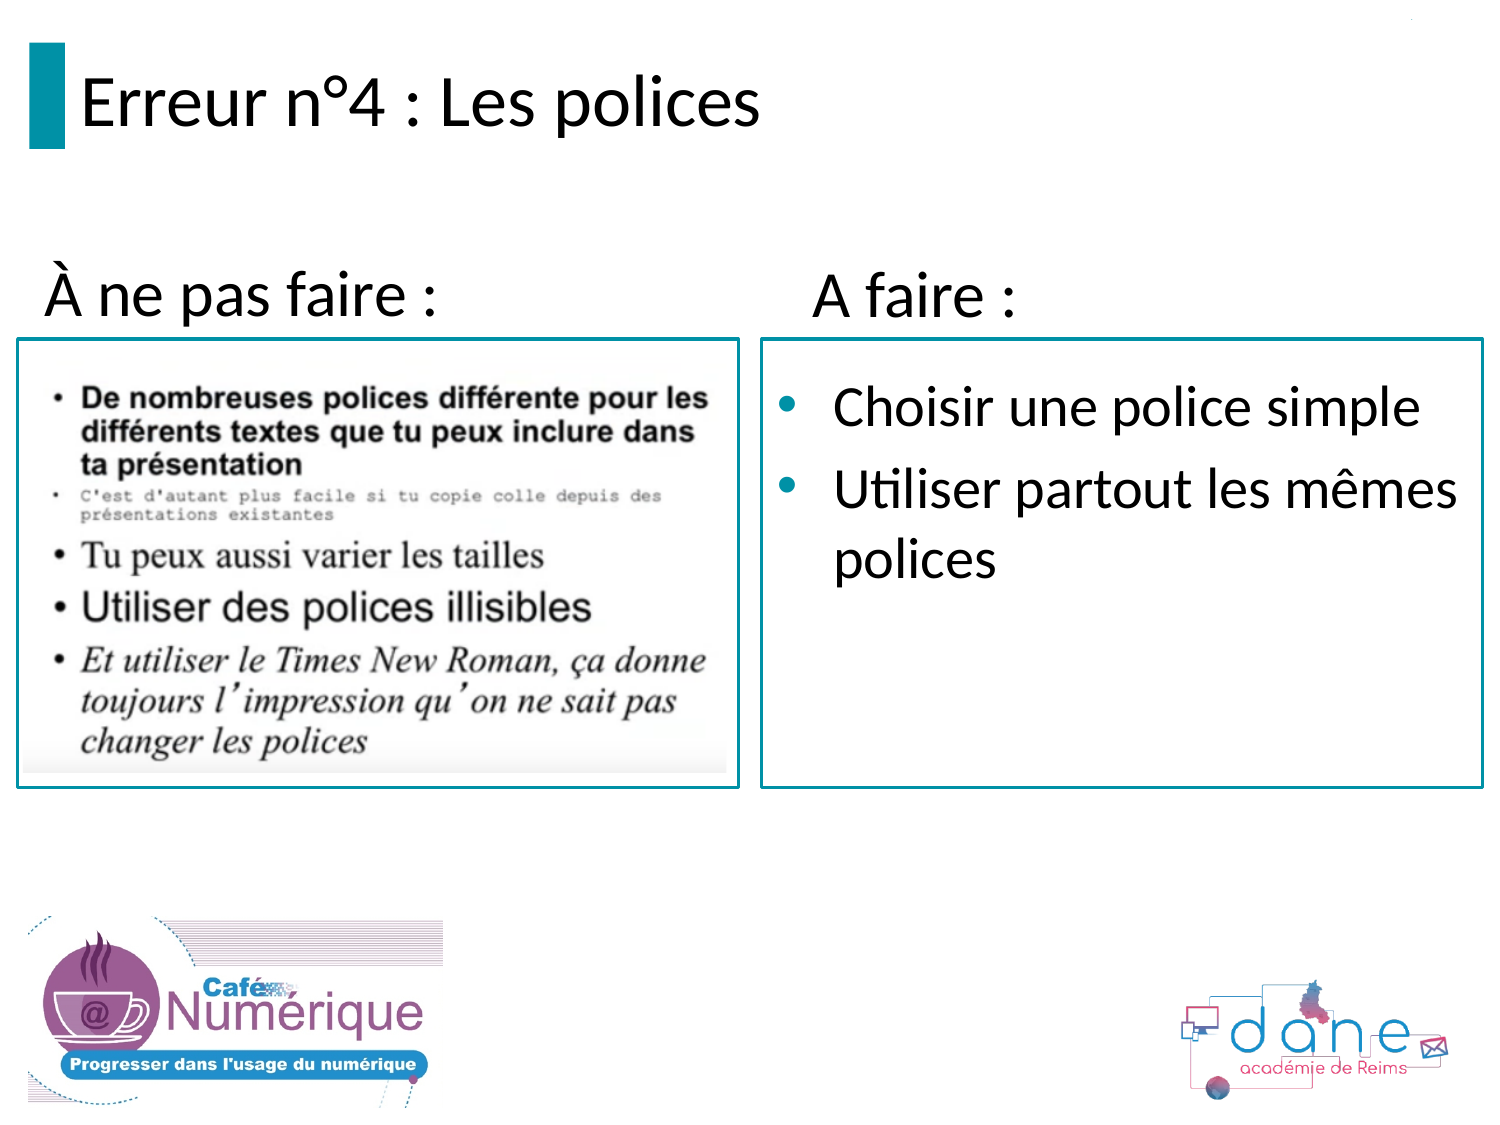

# Erreur n°4 : Les polices
À ne pas faire :
A faire :
Choisir une police simple
Utiliser partout les mêmes polices